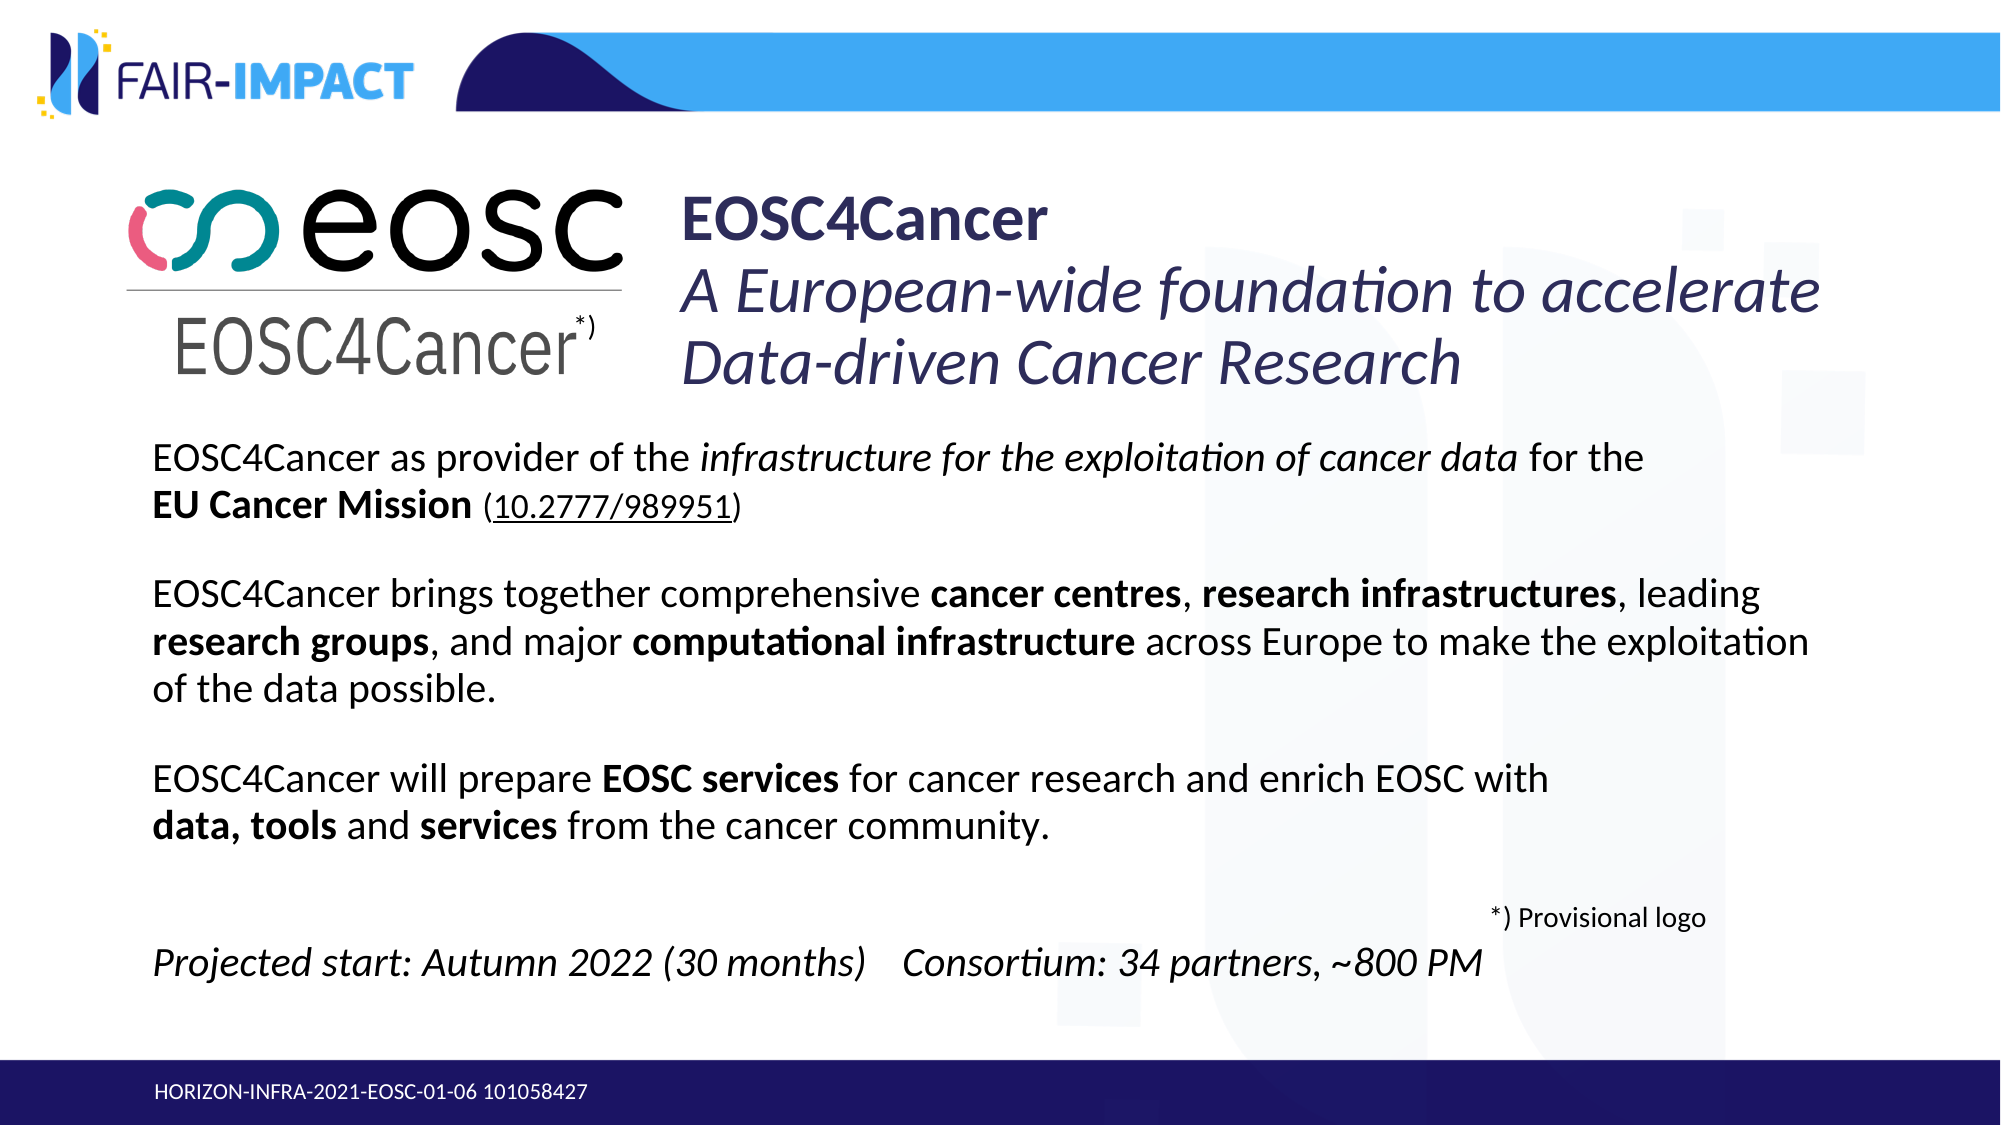

# EOSC4Cancer A European-wide foundation to accelerate Data-driven Cancer Research
*)
EOSC4Cancer as provider of the infrastructure for the exploitation of cancer data for the
EU Cancer Mission (10.2777/989951)
EOSC4Cancer brings together comprehensive cancer centres, research infrastructures, leading research groups, and major computational infrastructure across Europe to make the exploitation of the data possible.
EOSC4Cancer will prepare EOSC services for cancer research and enrich EOSC with
data, tools and services from the cancer community.
Projected start: Autumn 2022 (30 months)	Consortium: 34 partners, ~800 PM
*) Provisional logo
HORIZON-INFRA-2021-EOSC-01-06 101058427